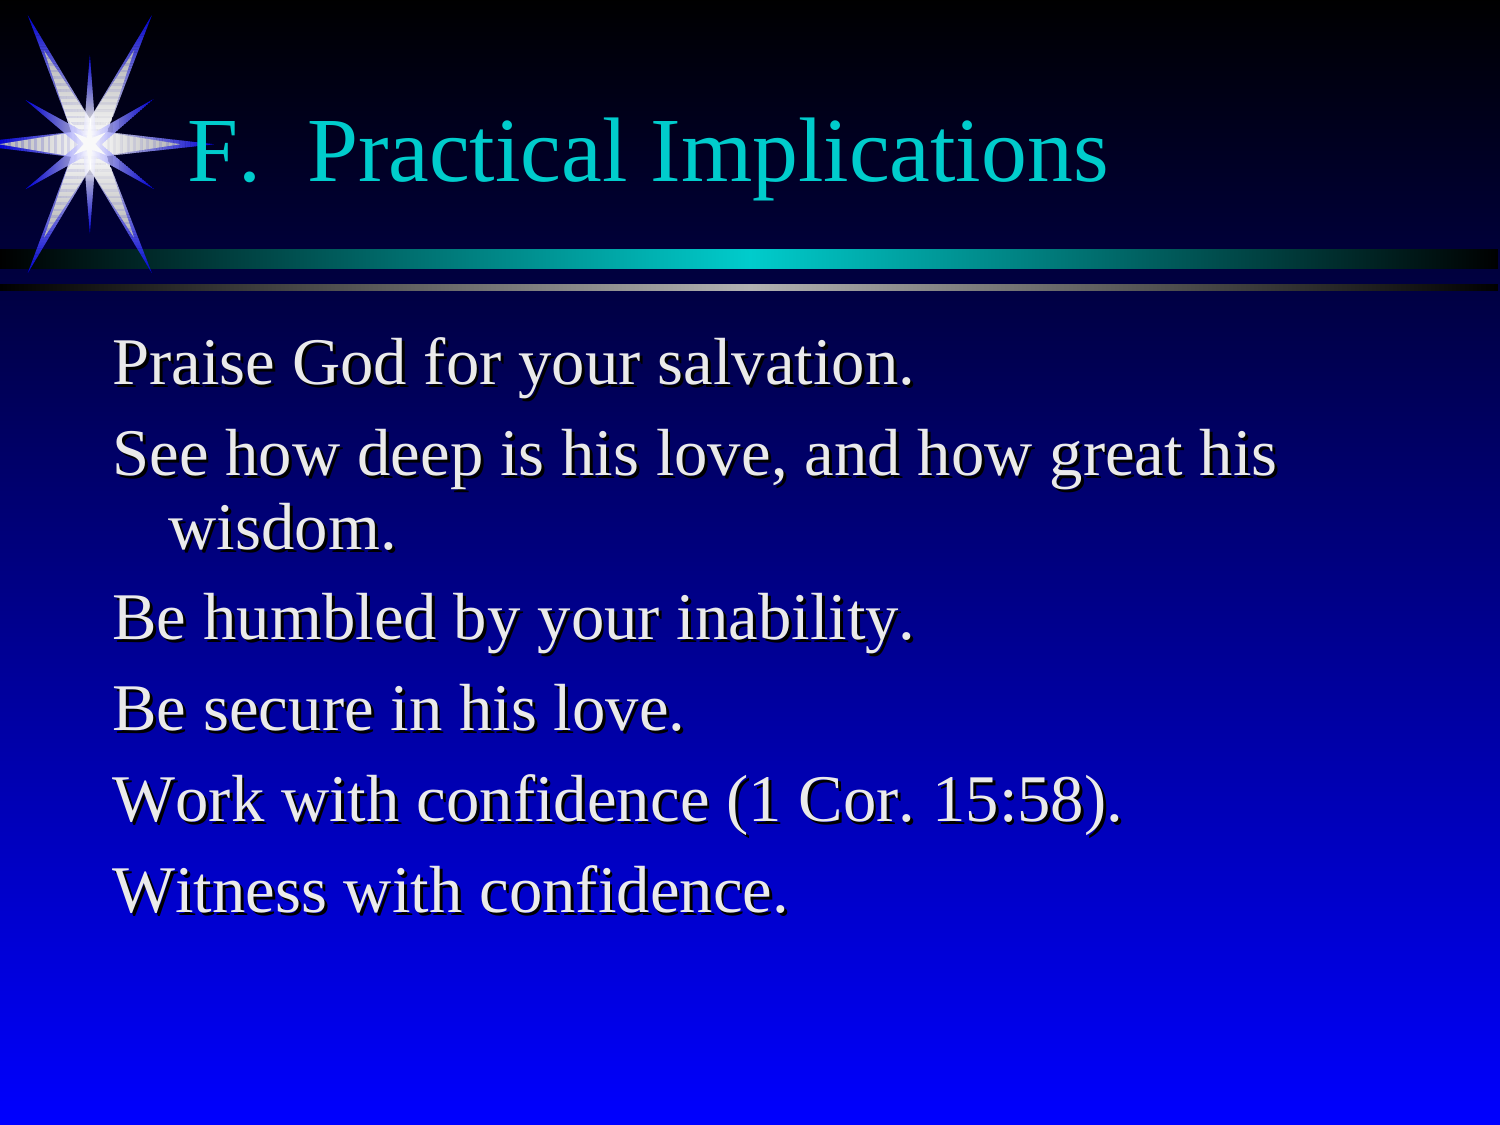

# F. Practical Implications
Praise God for your salvation.
See how deep is his love, and how great his wisdom.
Be humbled by your inability.
Be secure in his love.
Work with confidence (1 Cor. 15:58).
Witness with confidence.